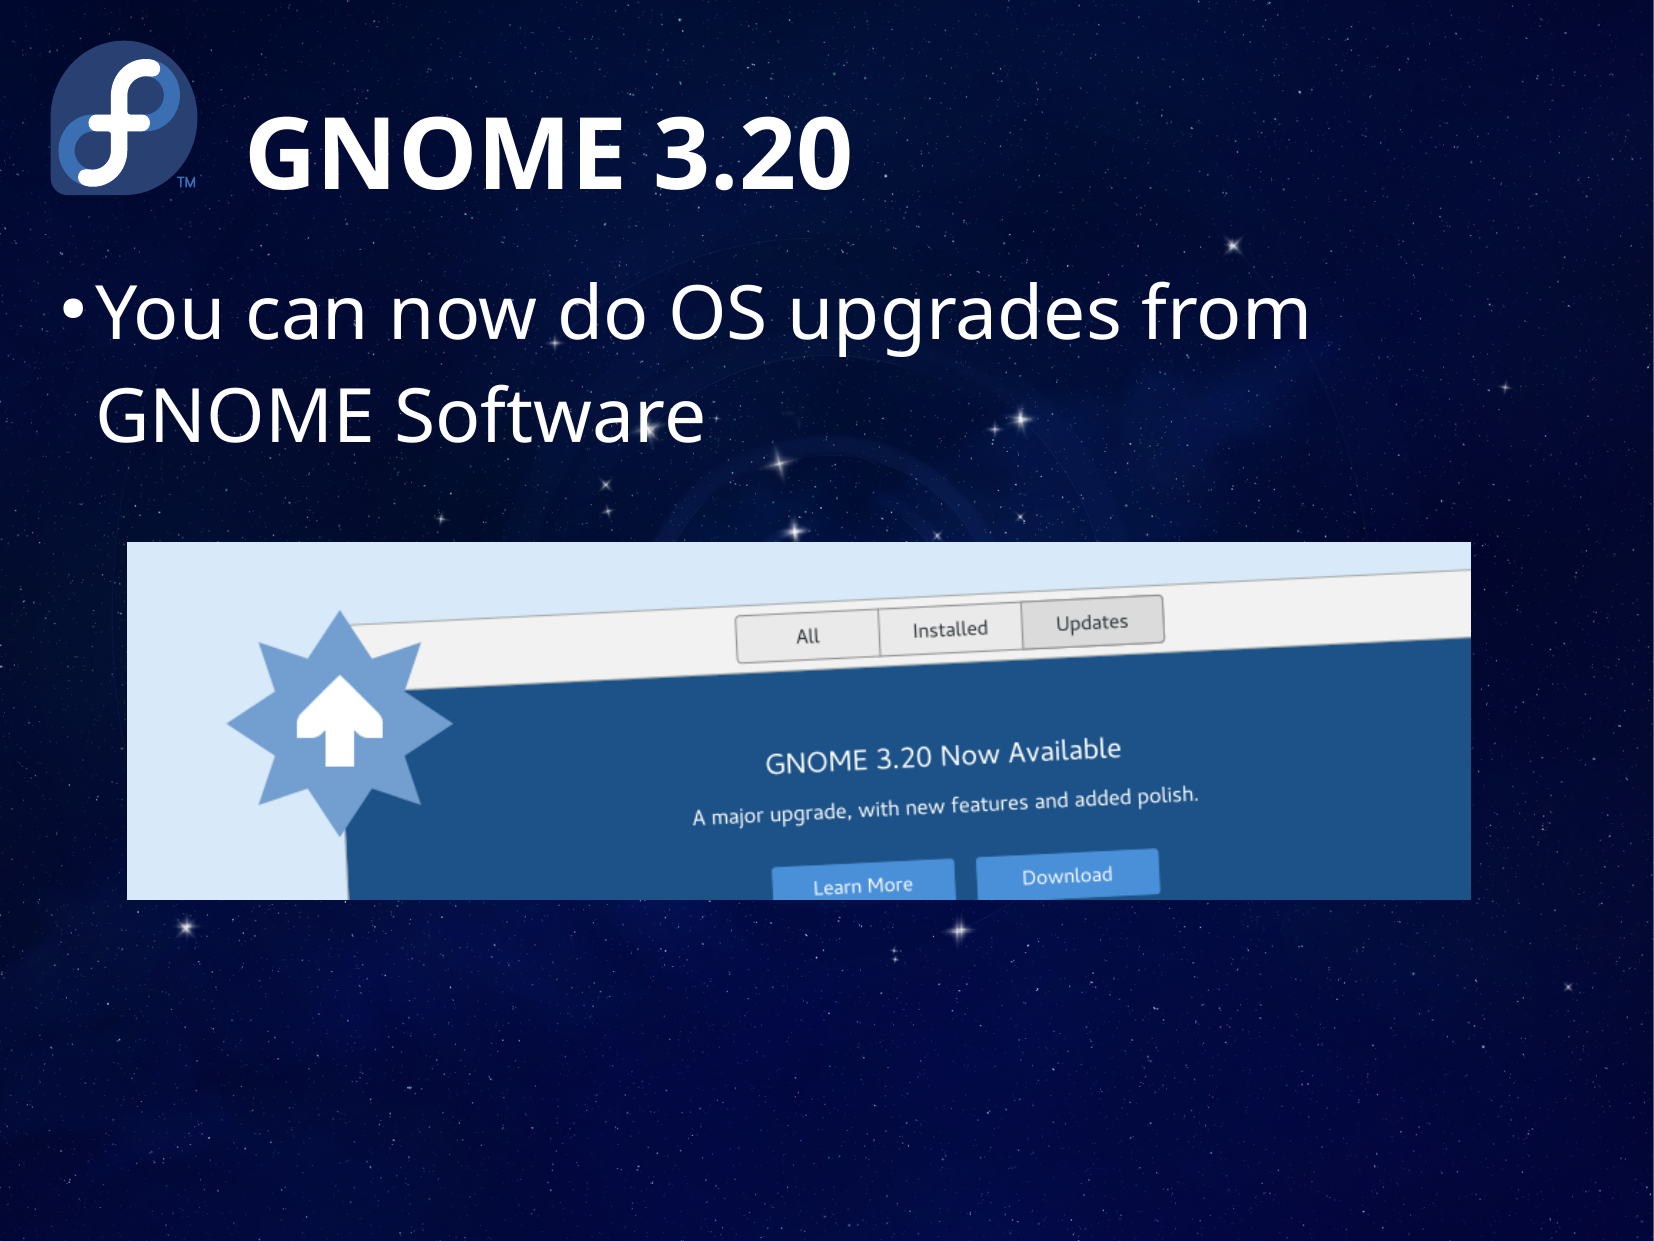

GNOME 3.20
You can now do OS upgrades from GNOME Software